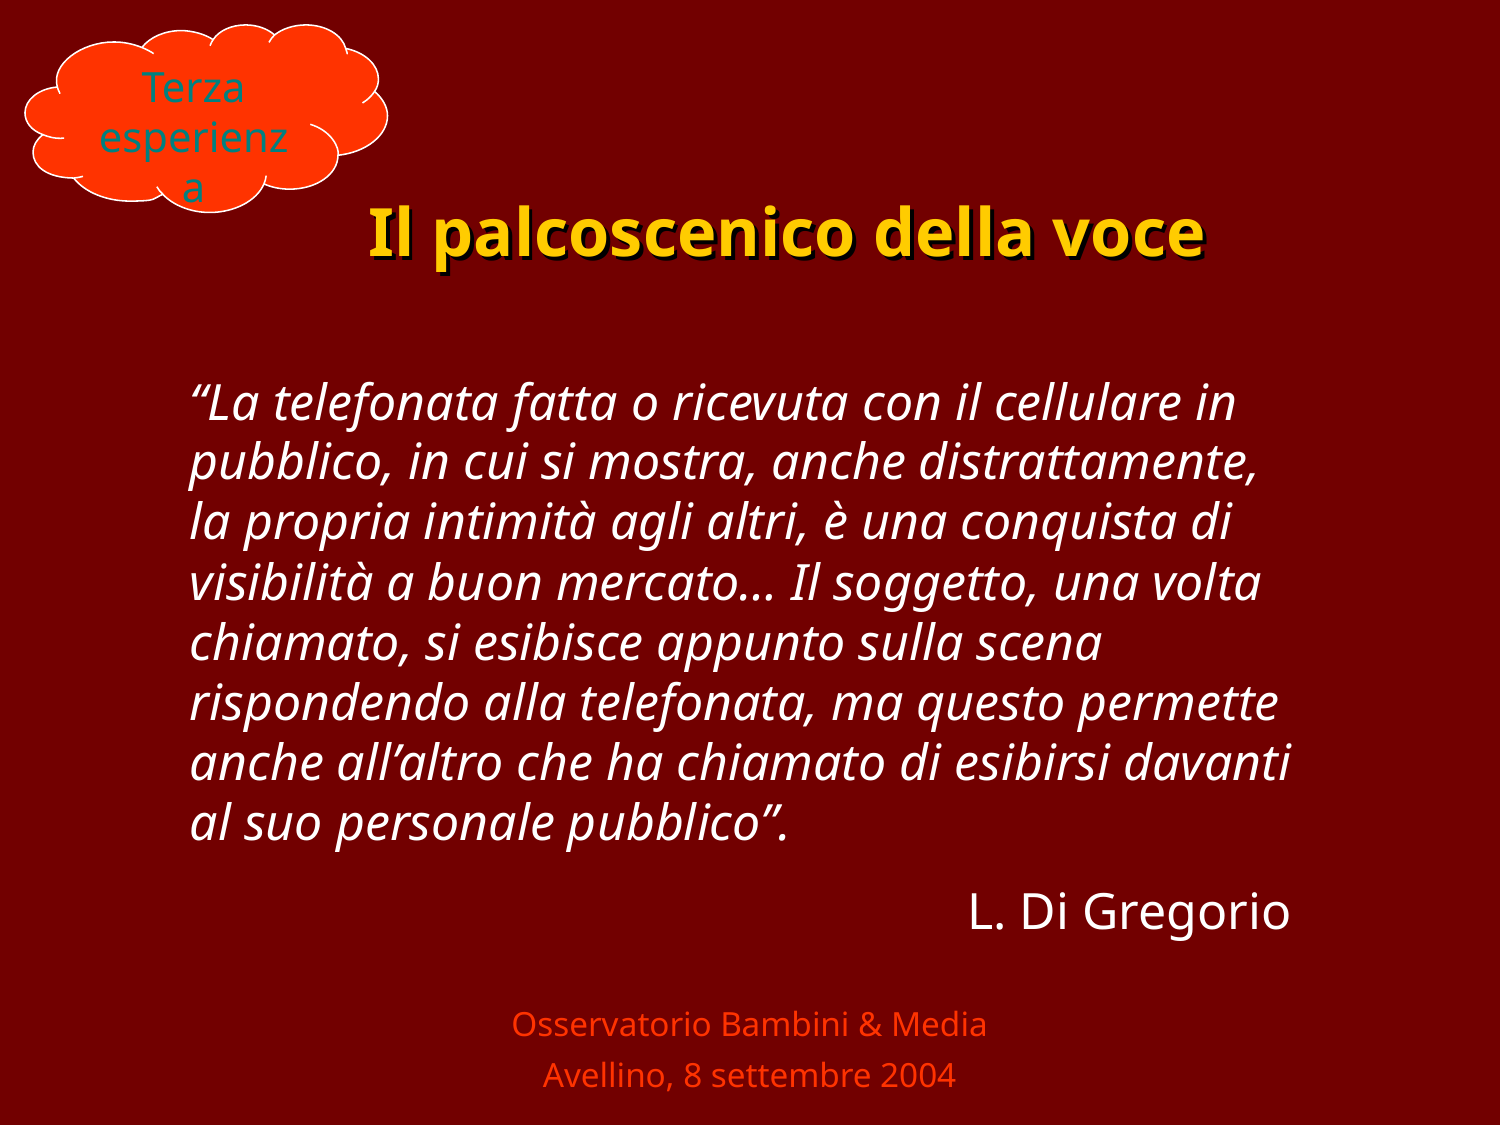

Terza esperienza
Il palcoscenico della voce
“La telefonata fatta o ricevuta con il cellulare in pubblico, in cui si mostra, anche distrattamente, la propria intimità agli altri, è una conquista di visibilità a buon mercato… Il soggetto, una volta chiamato, si esibisce appunto sulla scena rispondendo alla telefonata, ma questo permette anche all’altro che ha chiamato di esibirsi davanti al suo personale pubblico”.
L. Di Gregorio
Osservatorio Bambini & Media
Avellino, 8 settembre 2004